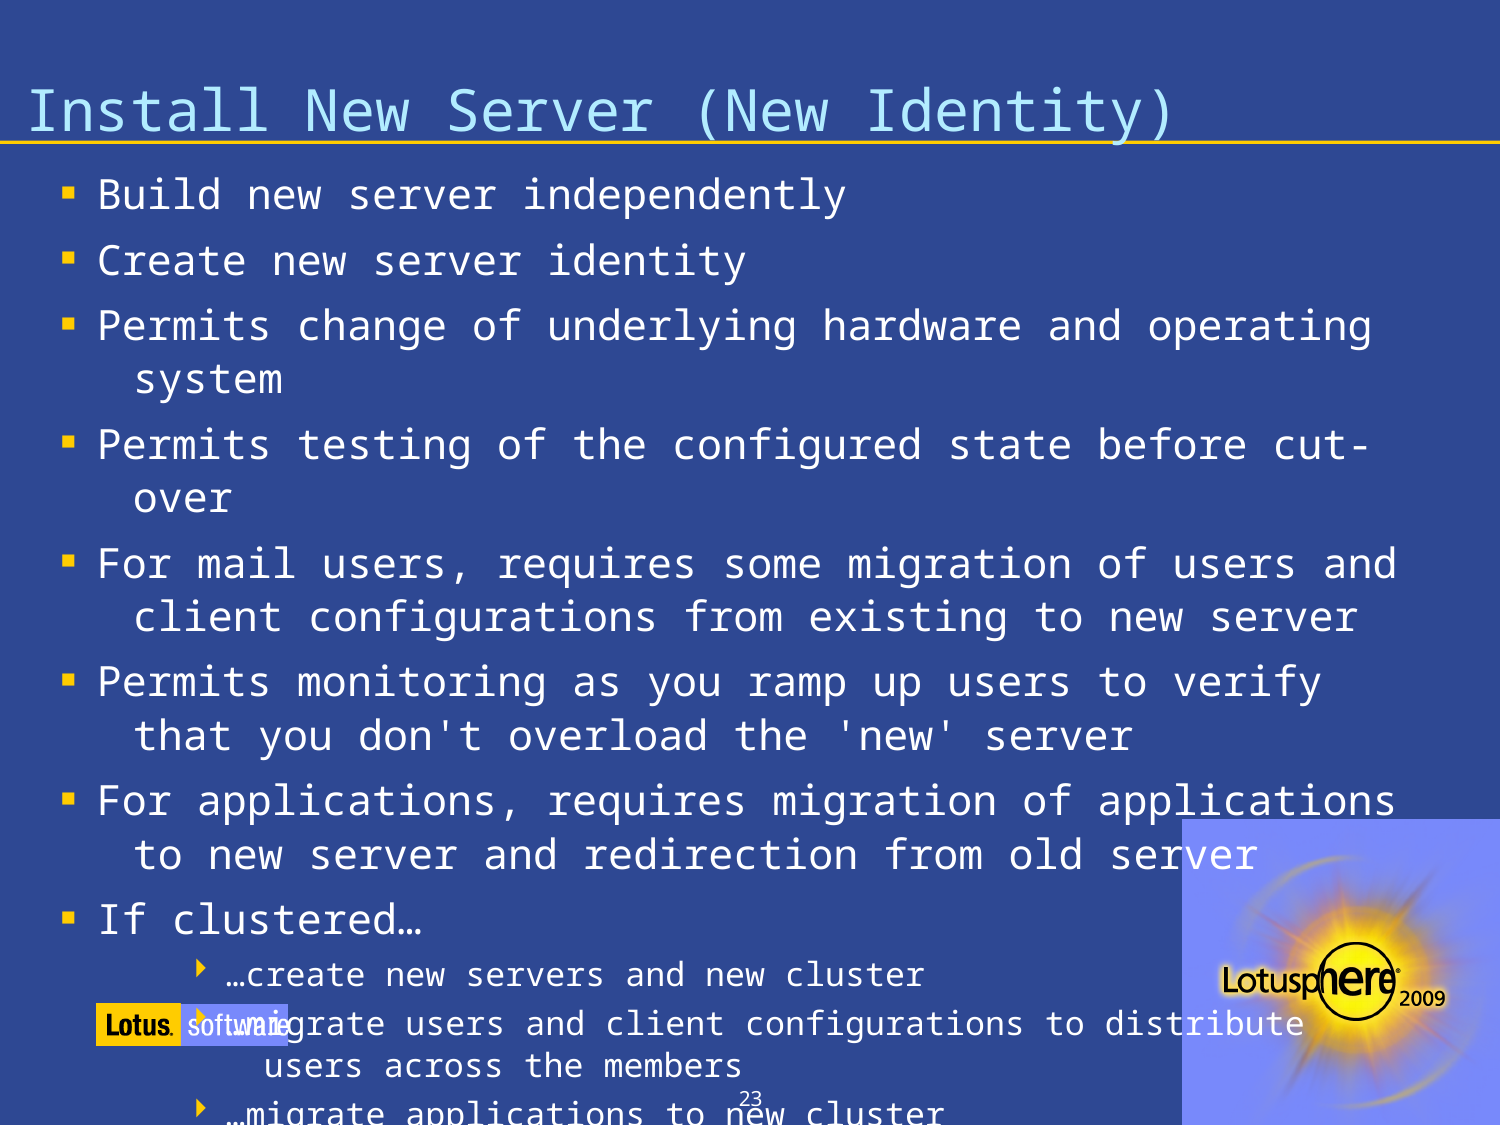

# Install New Server (New Identity)
Build new server independently
Create new server identity
Permits change of underlying hardware and operating system
Permits testing of the configured state before cut-over
For mail users, requires some migration of users and client configurations from existing to new server
Permits monitoring as you ramp up users to verify that you don't overload the 'new' server
For applications, requires migration of applications to new server and redirection from old server
If clustered…
…create new servers and new cluster
…migrate users and client configurations to distribute users across the members
…migrate applications to new cluster
23